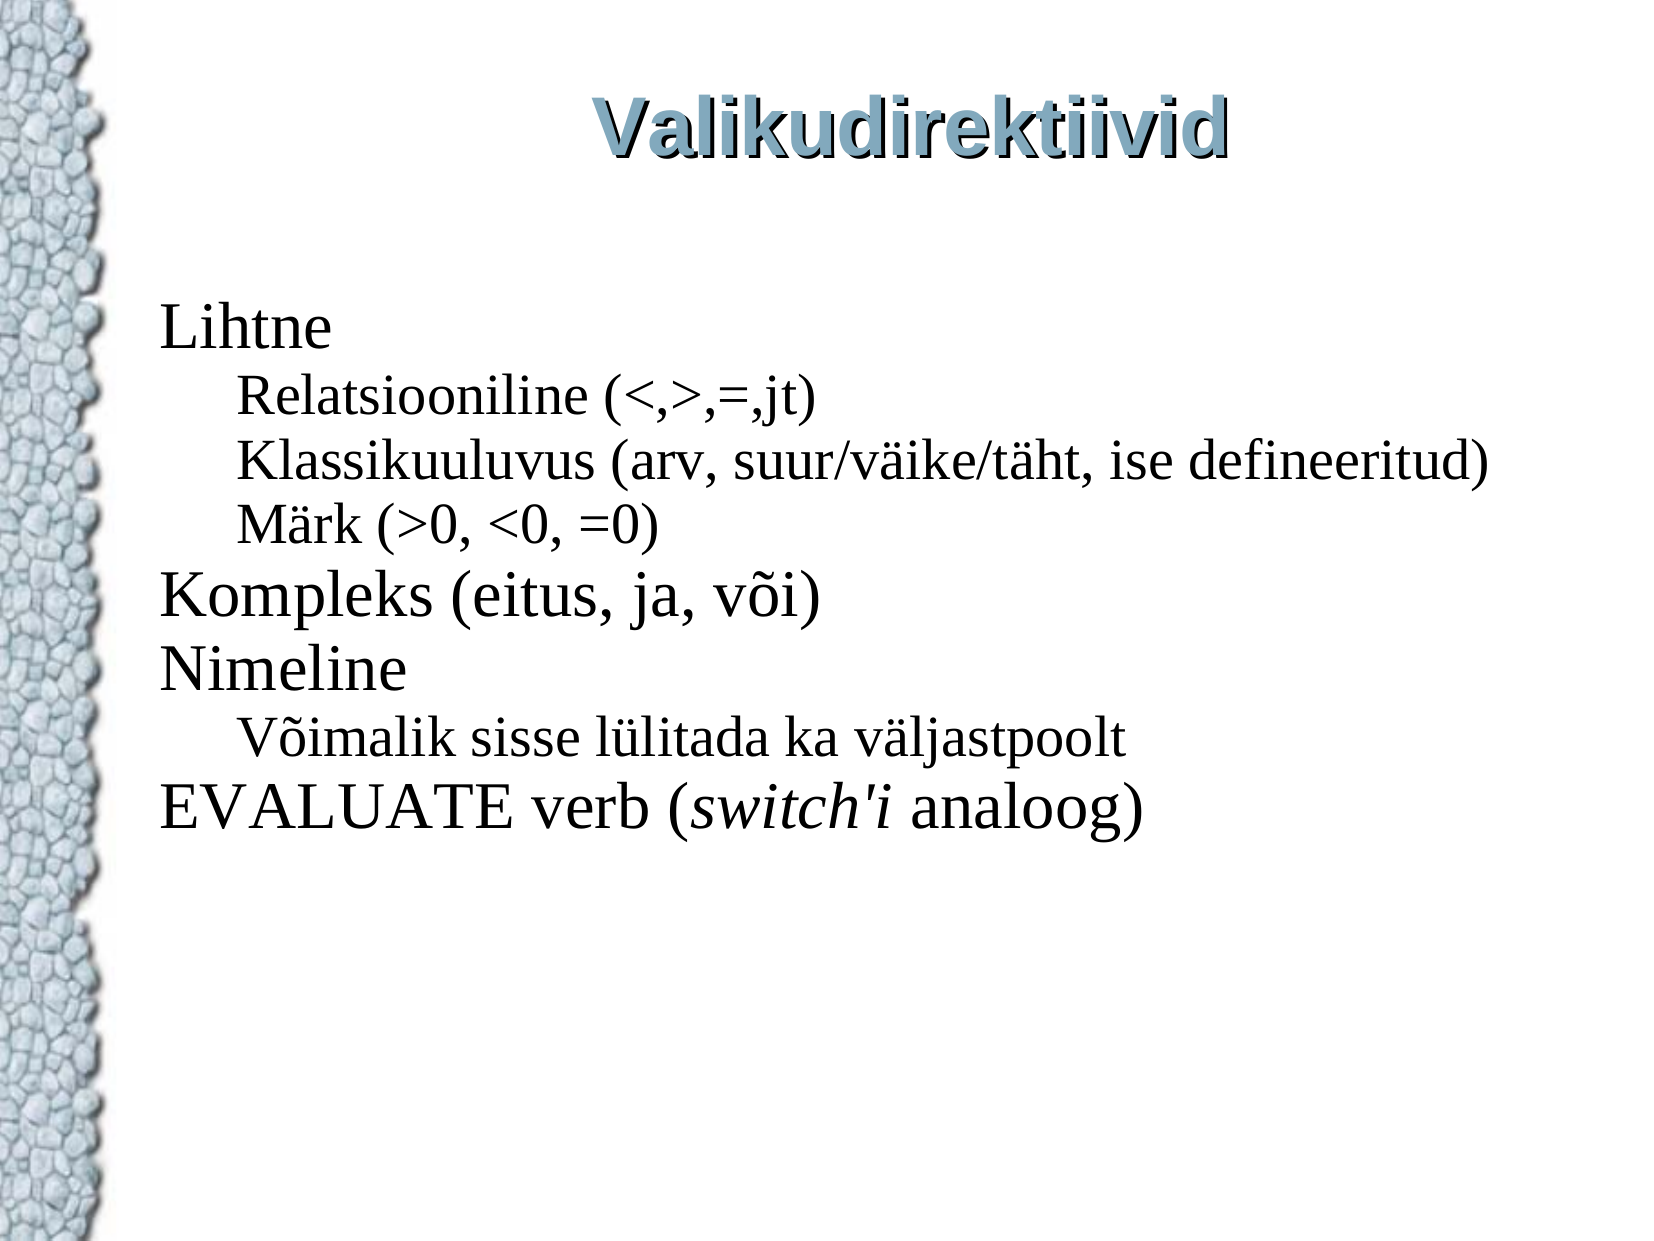

# Valikudirektiivid
Lihtne
Relatsiooniline (<,>,=,jt)
Klassikuuluvus (arv, suur/väike/täht, ise defineeritud)
Märk (>0, <0, =0)
Kompleks (eitus, ja, või)
Nimeline
Võimalik sisse lülitada ka väljastpoolt
EVALUATE verb (switch'i analoog)